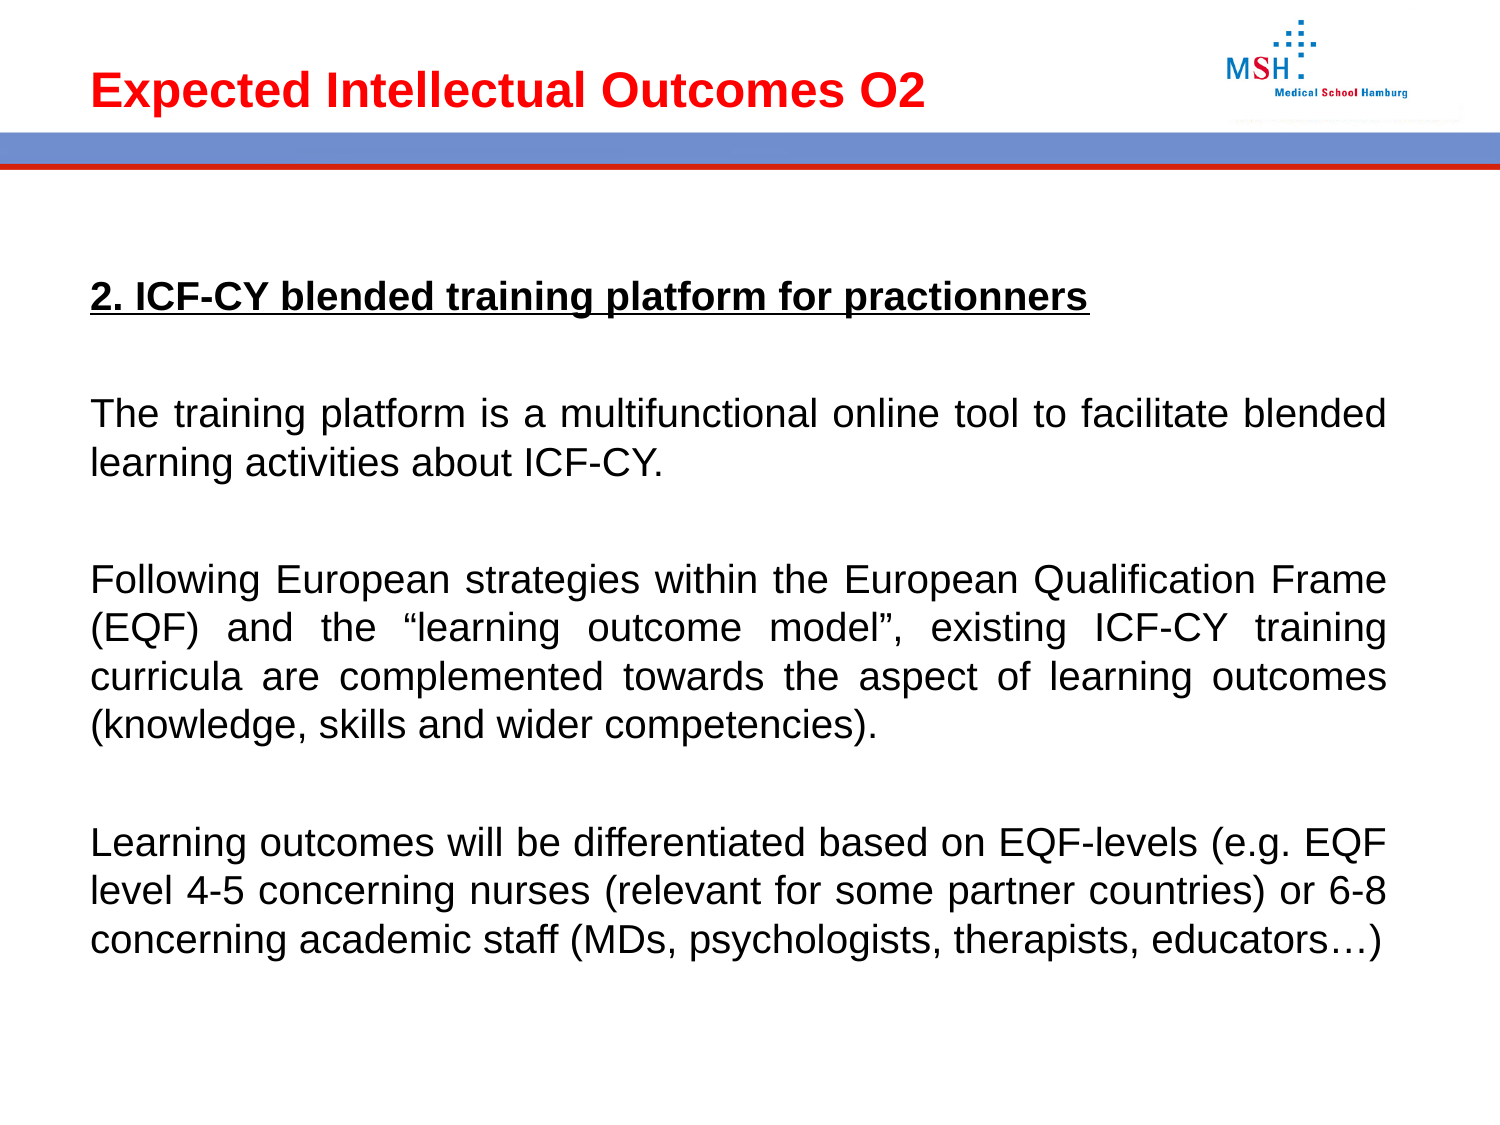

Expected Intellectual Outcomes O2
# 2. ICF-CY blended training platform for practionners
The training platform is a multifunctional online tool to facilitate blended learning activities about ICF-CY.
Following European strategies within the European Qualification Frame (EQF) and the “learning outcome model”, existing ICF-CY training curricula are complemented towards the aspect of learning outcomes (knowledge, skills and wider competencies).
Learning outcomes will be differentiated based on EQF-levels (e.g. EQF level 4-5 concerning nurses (relevant for some partner countries) or 6-8 concerning academic staff (MDs, psychologists, therapists, educators…)